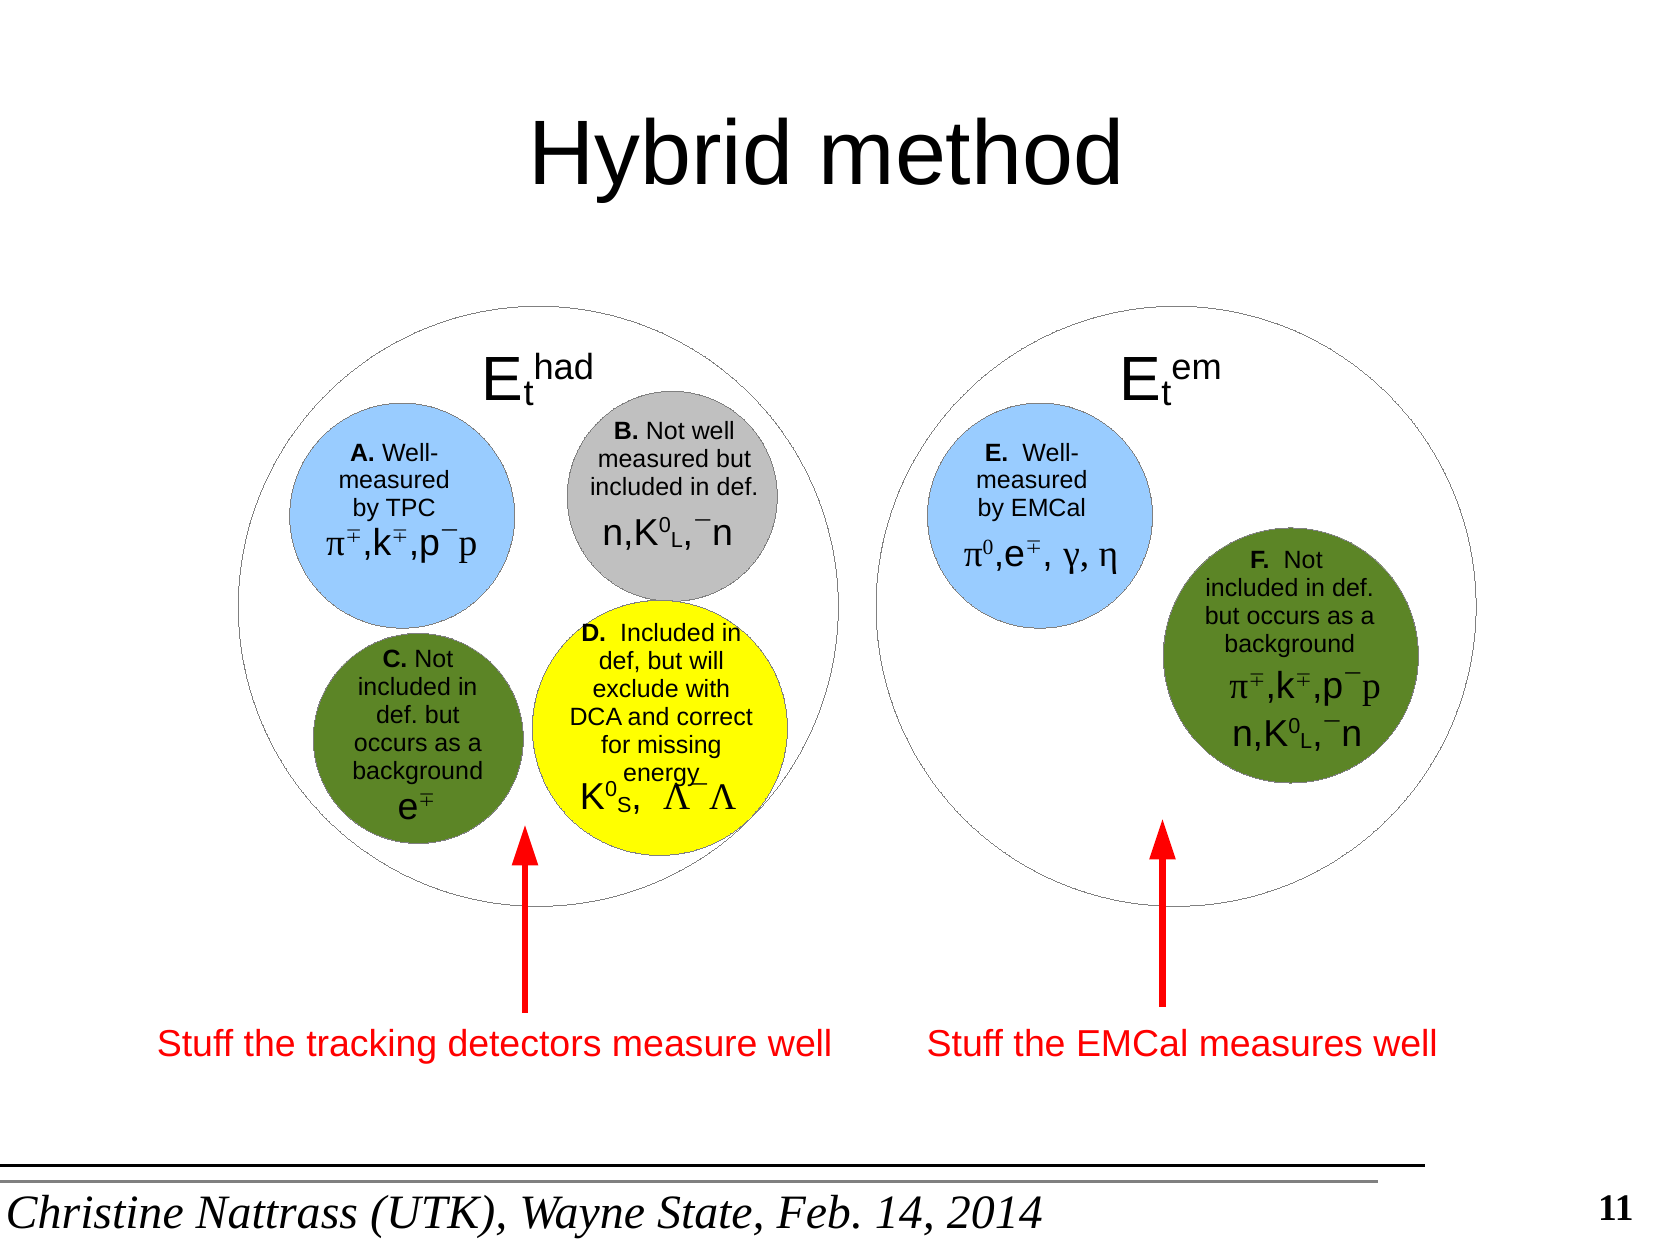

# Hybrid method
Ethad
B. Not well measured but included in def.
n,K0L,`n
A. Well-measured by TPC
π∓,k∓,p`p
D. Included in def, but will exclude with DCA and correct for missing energy
K0S, Λ`Λ
C. Not included in def. but occurs as a background
e∓
Etem
E. Well-measured by EMCal
π0,e∓, γ, η
Not included in def. but occurs as a background
π∓,k∓,p`p
n,K0L,`n
F. Not
included in def. but occurs as a background
π∓,k∓,p`p
n,K0L,`n
Not included in def. but occurs as a background
π∓,k∓,p`p
n,K0L,`n
Stuff the EMCal measures well
Stuff the tracking detectors measure well